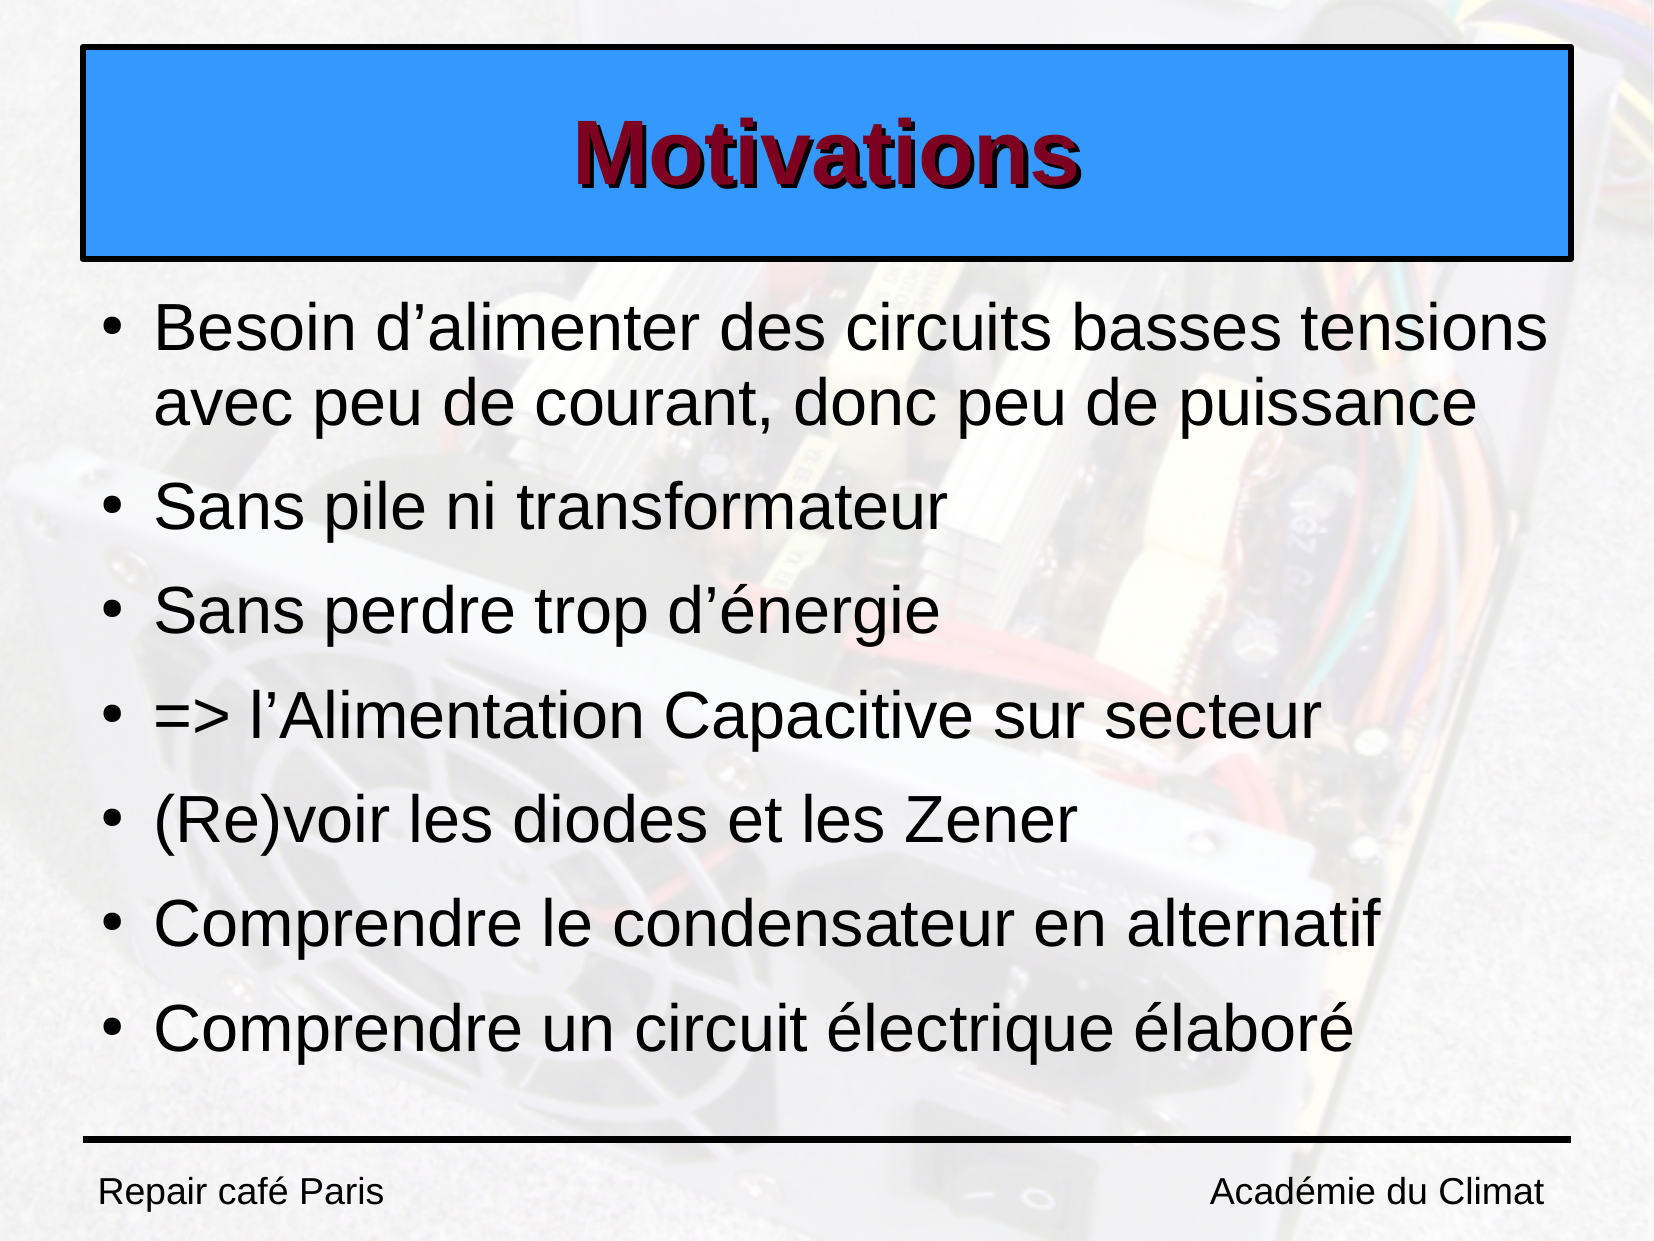

# Motivations
Besoin d’alimenter des circuits basses tensions avec peu de courant, donc peu de puissance
Sans pile ni transformateur
Sans perdre trop d’énergie
=> l’Alimentation Capacitive sur secteur
(Re)voir les diodes et les Zener
Comprendre le condensateur en alternatif
Comprendre un circuit électrique élaboré
Repair café Paris	Académie du Climat